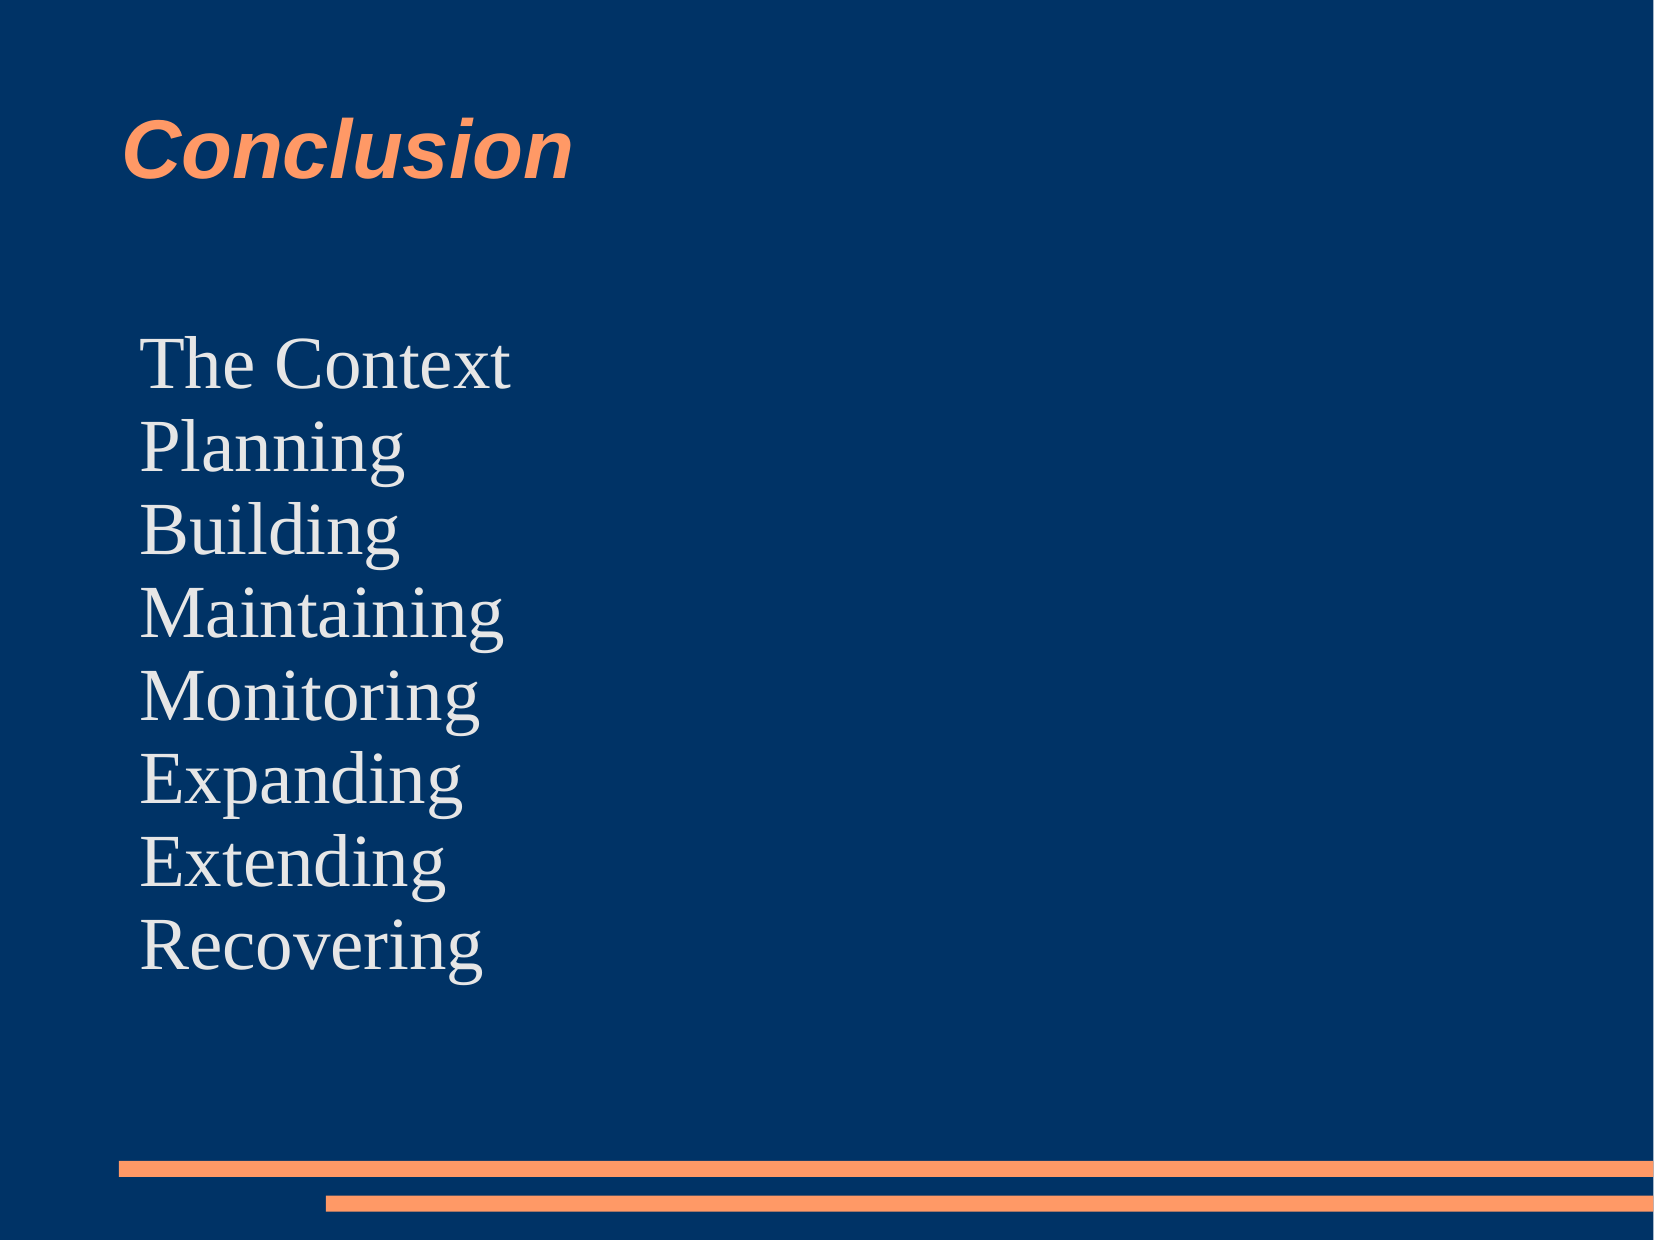

# Conclusion
The Context
Planning
Building
Maintaining
Monitoring
Expanding
Extending
Recovering